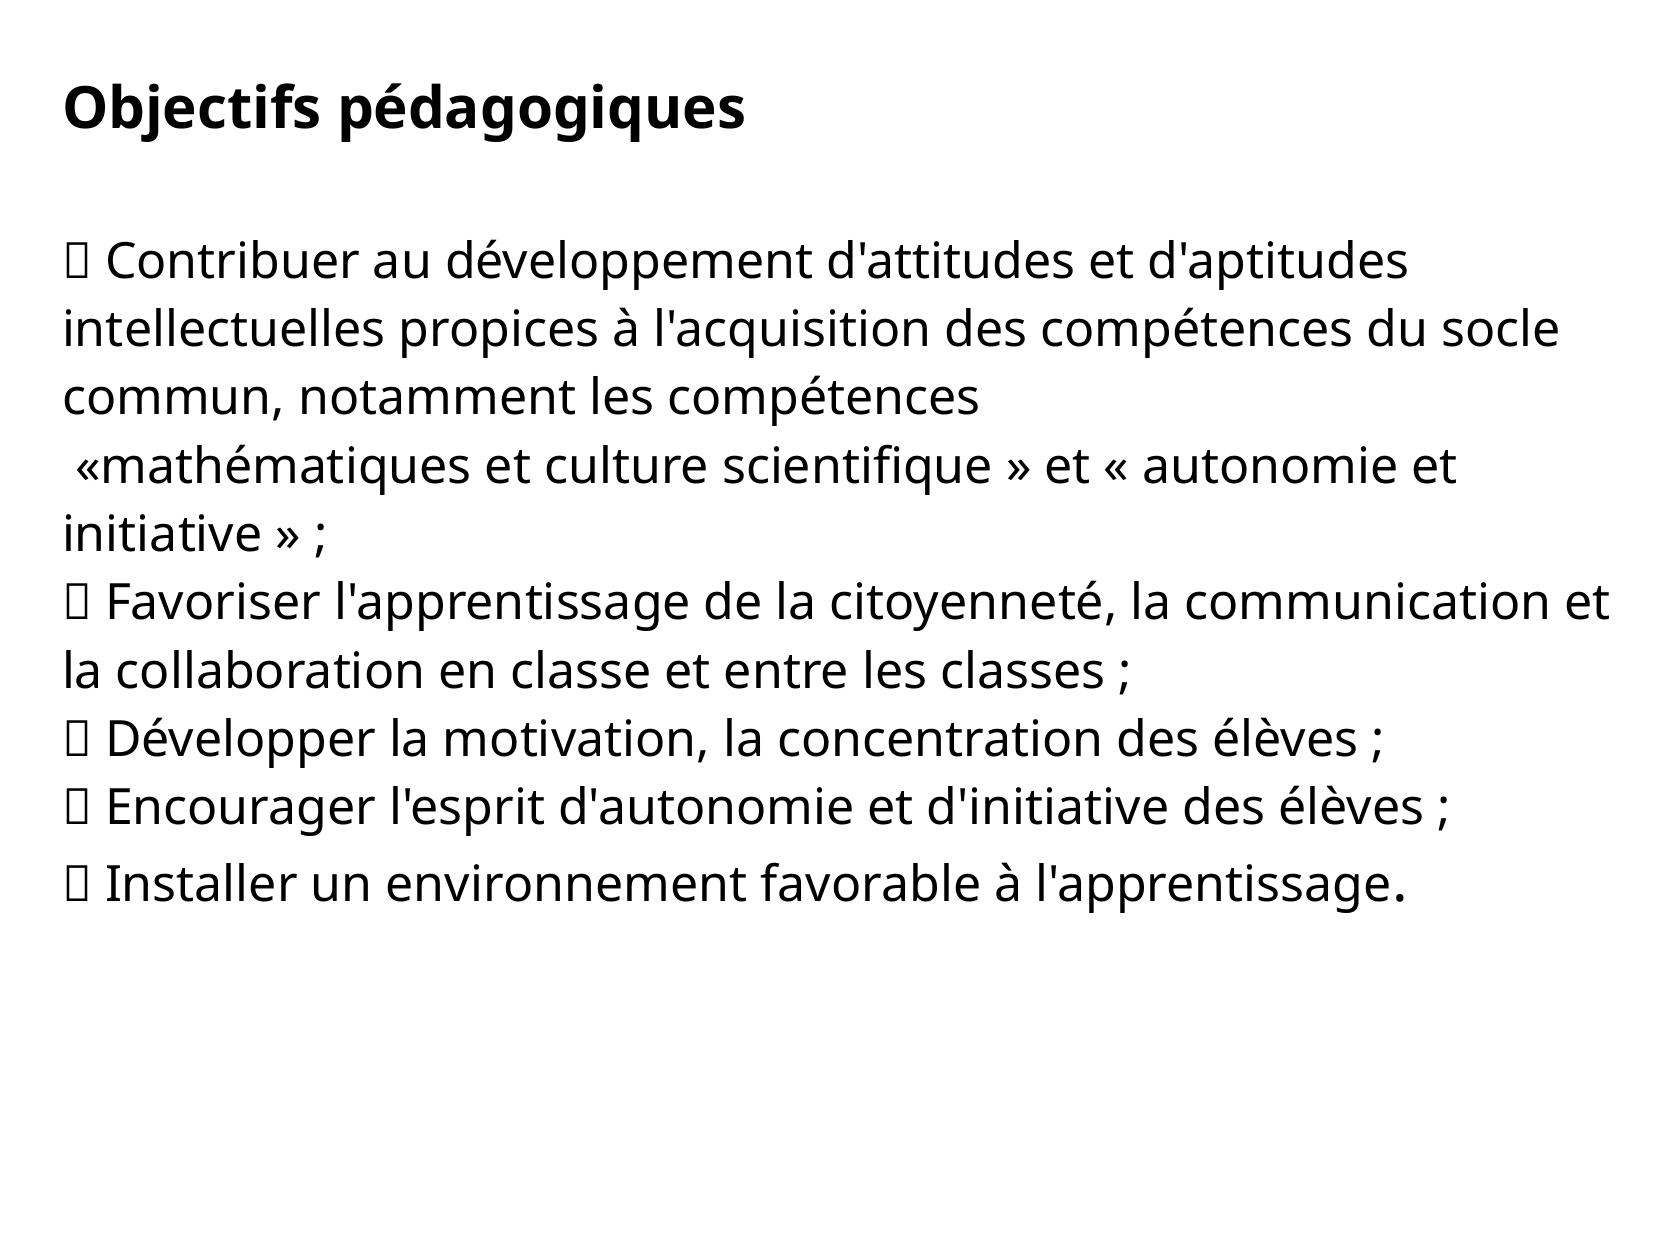

Objectifs pédagogiques
 Contribuer au développement d'attitudes et d'aptitudes intellectuelles propices à l'acquisition des compétences du socle commun, notamment les compétences
 «mathématiques et culture scientifique » et « autonomie et initiative » ;
 Favoriser l'apprentissage de la citoyenneté, la communication et la collaboration en classe et entre les classes ;
 Développer la motivation, la concentration des élèves ;
 Encourager l'esprit d'autonomie et d'initiative des élèves ;
 Installer un environnement favorable à l'apprentissage.